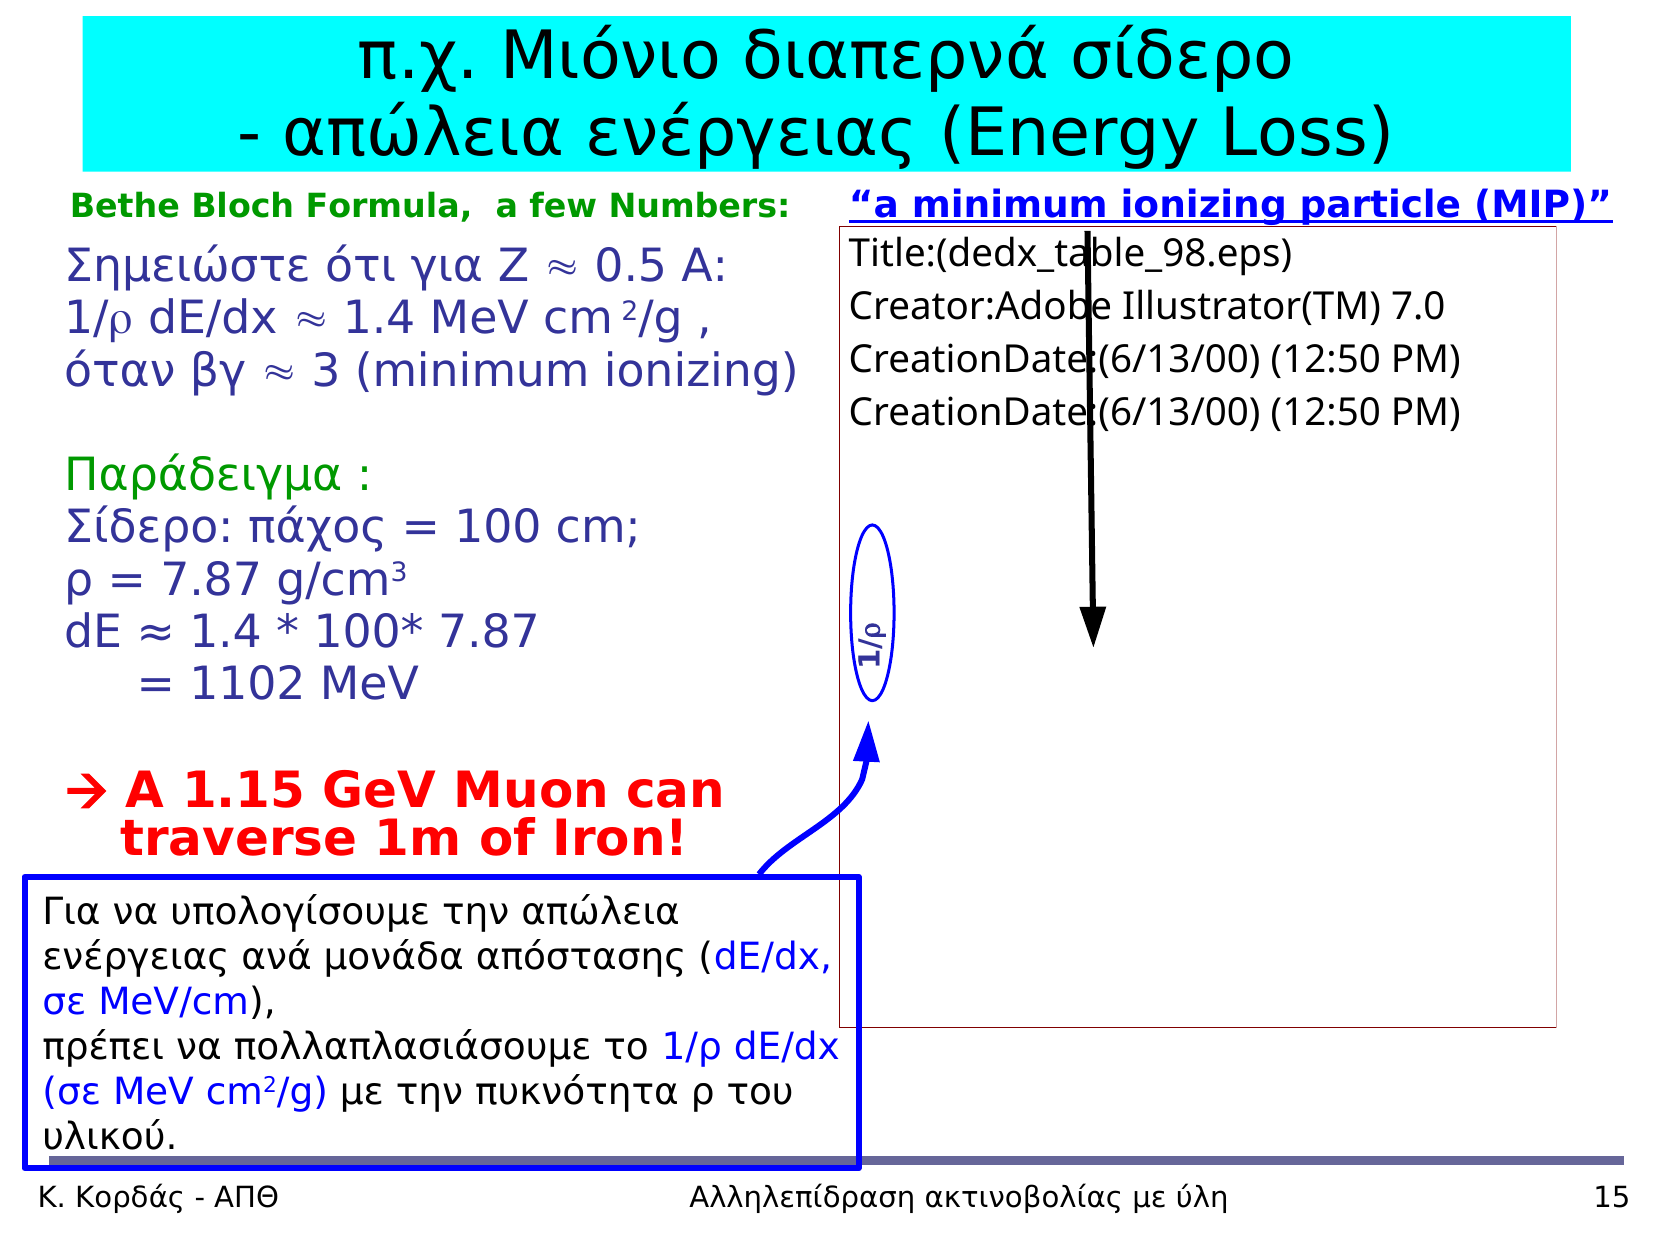

# π.χ. Μιόνιο διαπερνά σίδερο - απώλεια ενέργειας (Energy Loss)
Bethe Bloch Formula, a few Numbers: “a minimum ionizing particle (MIP)”
Σημειώστε ότι για Z  0.5 A:
1/ dE/dx  1.4 MeV cm 2/g ,
όταν βγ  3 (minimum ionizing)
Παράδειγμα :
Σίδερο: πάχος = 100 cm;
ρ = 7.87 g/cm3
dE ≈ 1.4 * 100* 7.87
 = 1102 MeV
 A 1.15 GeV Muon can traverse 1m of Iron!
1/
Για να υπολογίσουμε την απώλεια ενέργειας ανά μονάδα απόστασης (dE/dx, σε MeV/cm),
πρέπει να πολλαπλασιάσουμε το 1/ρ dE/dx (σε MeV cm2/g) με την πυκνότητα ρ του υλικού.
Κ. Κορδάς - ΑΠΘ
Αλληλεπίδραση ακτινοβολίας με ύλη
15